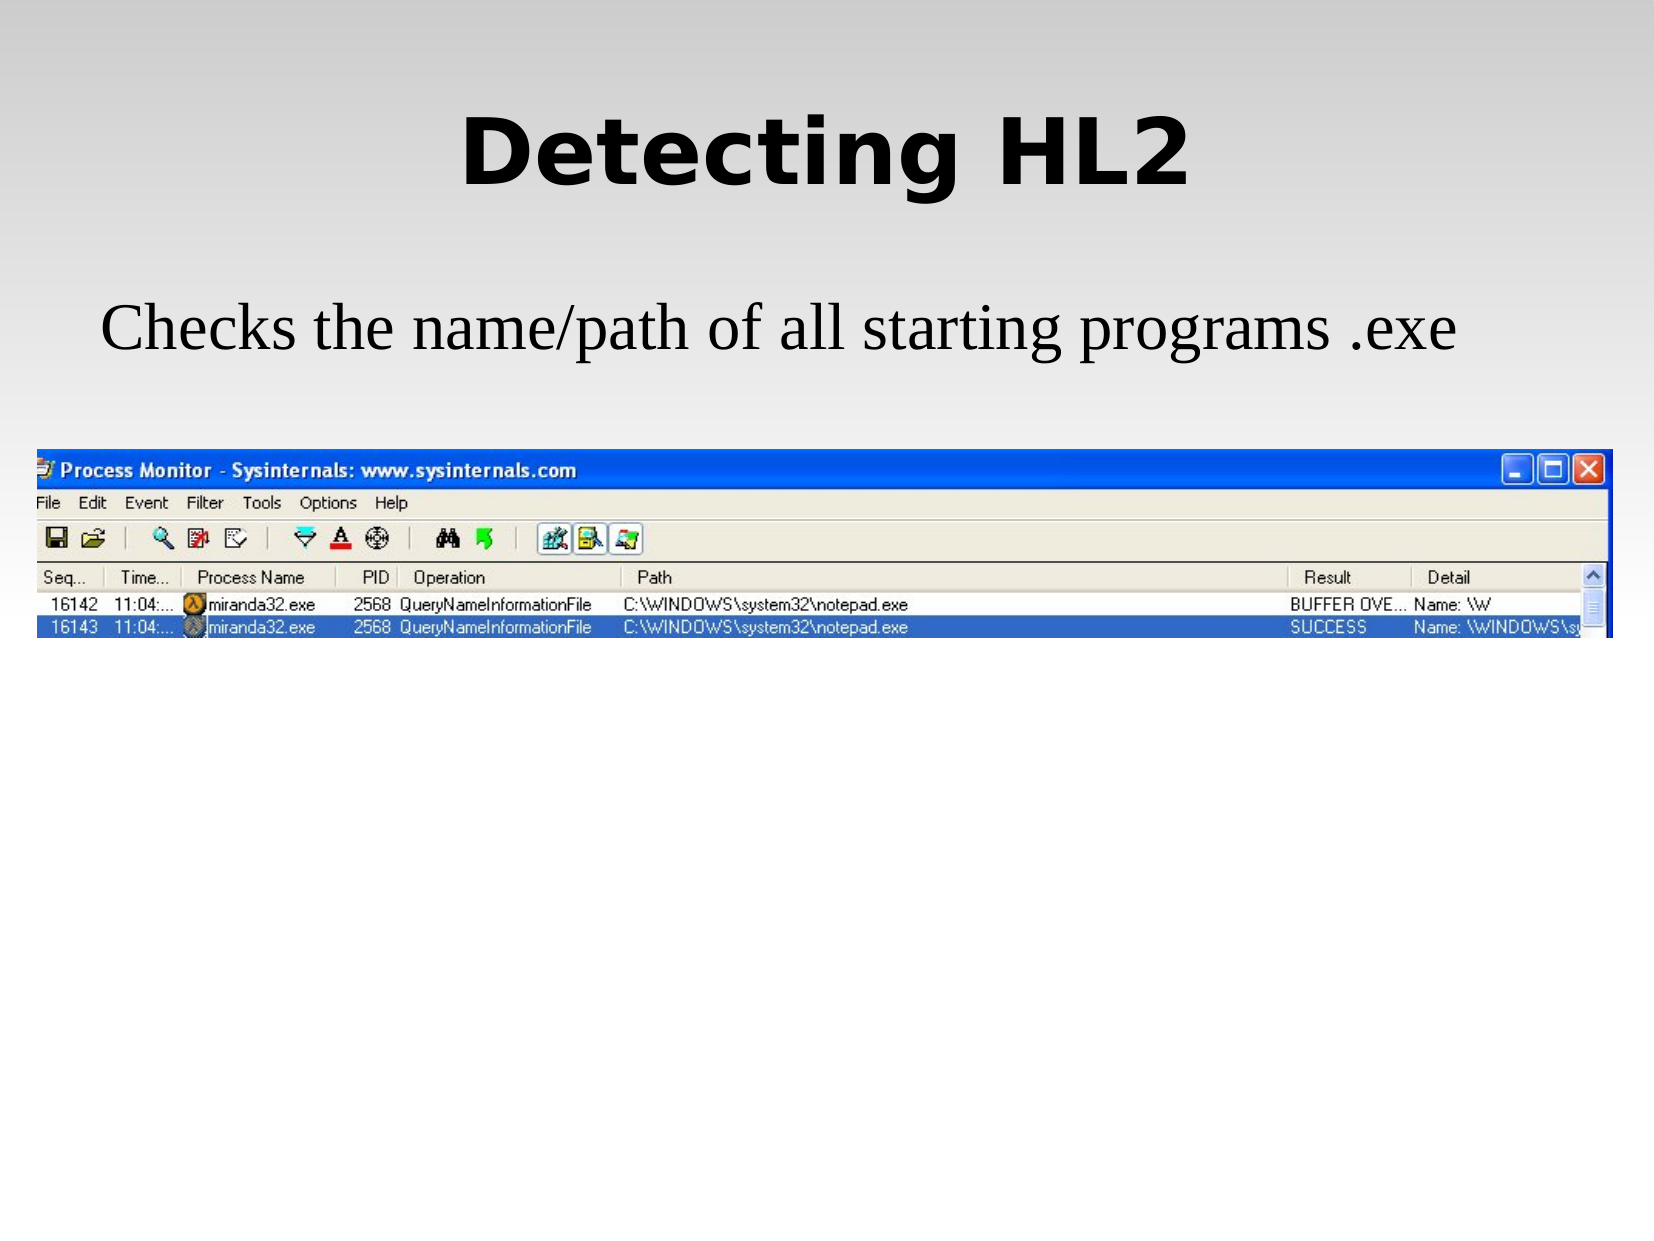

# Detecting HL2
Checks the name/path of all starting programs .exe